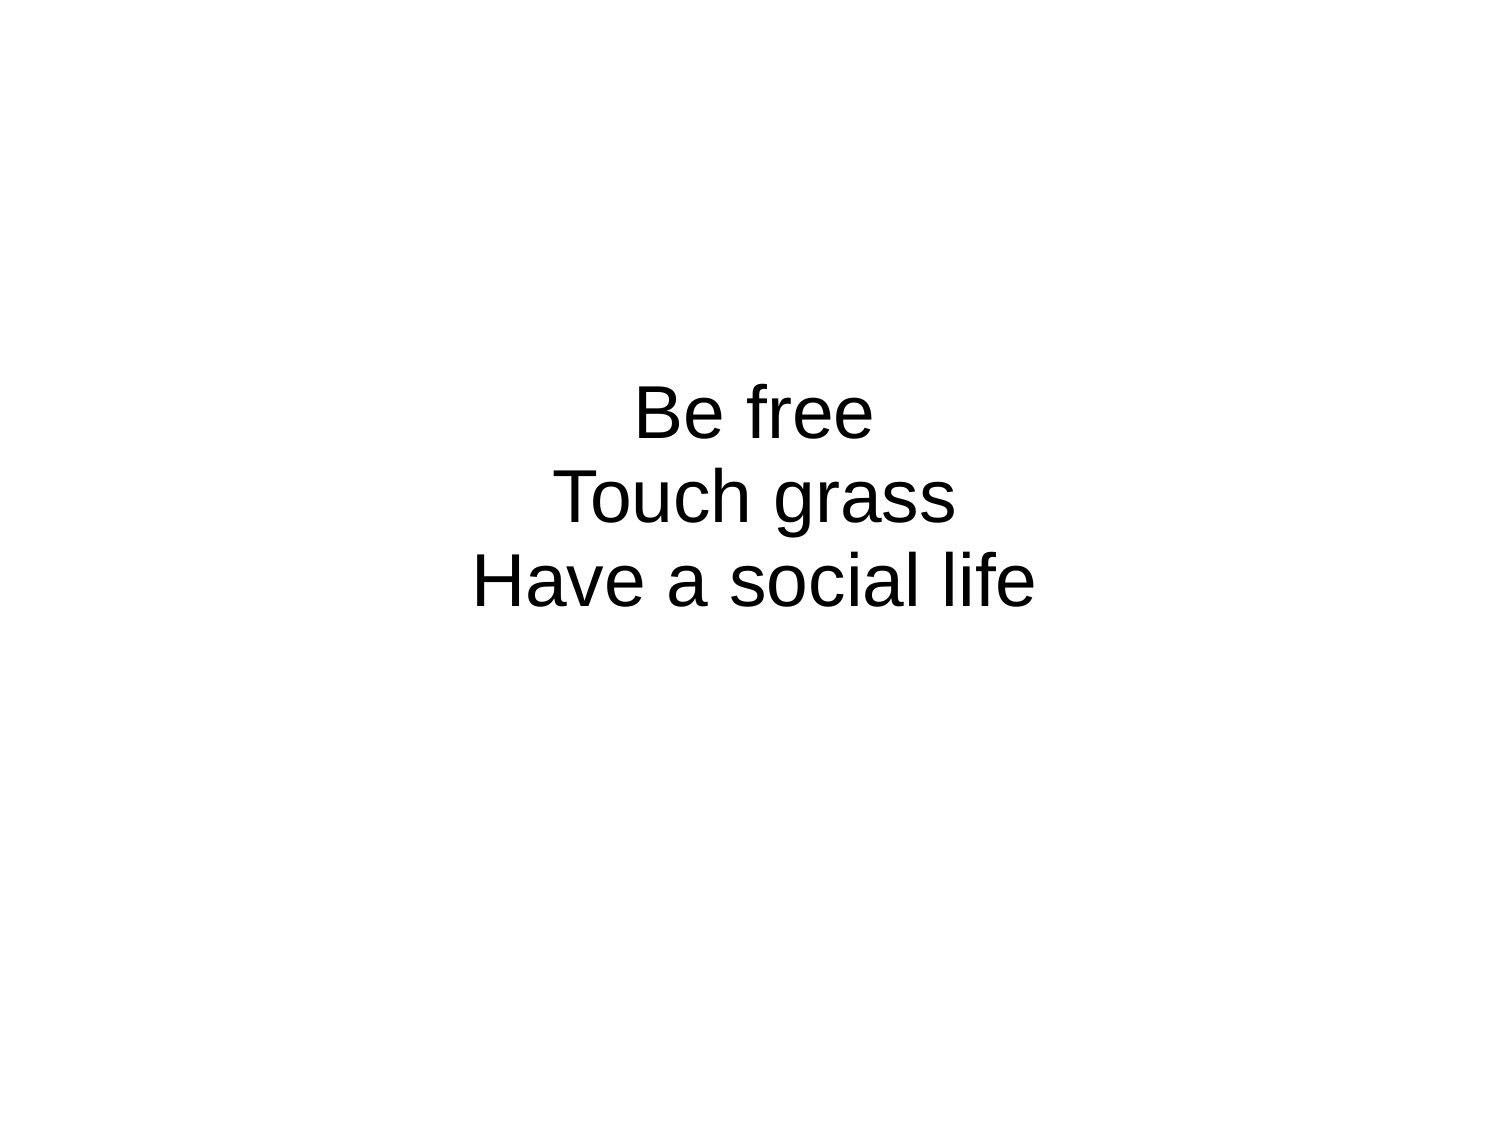

Be free
Touch grass
Have a social life